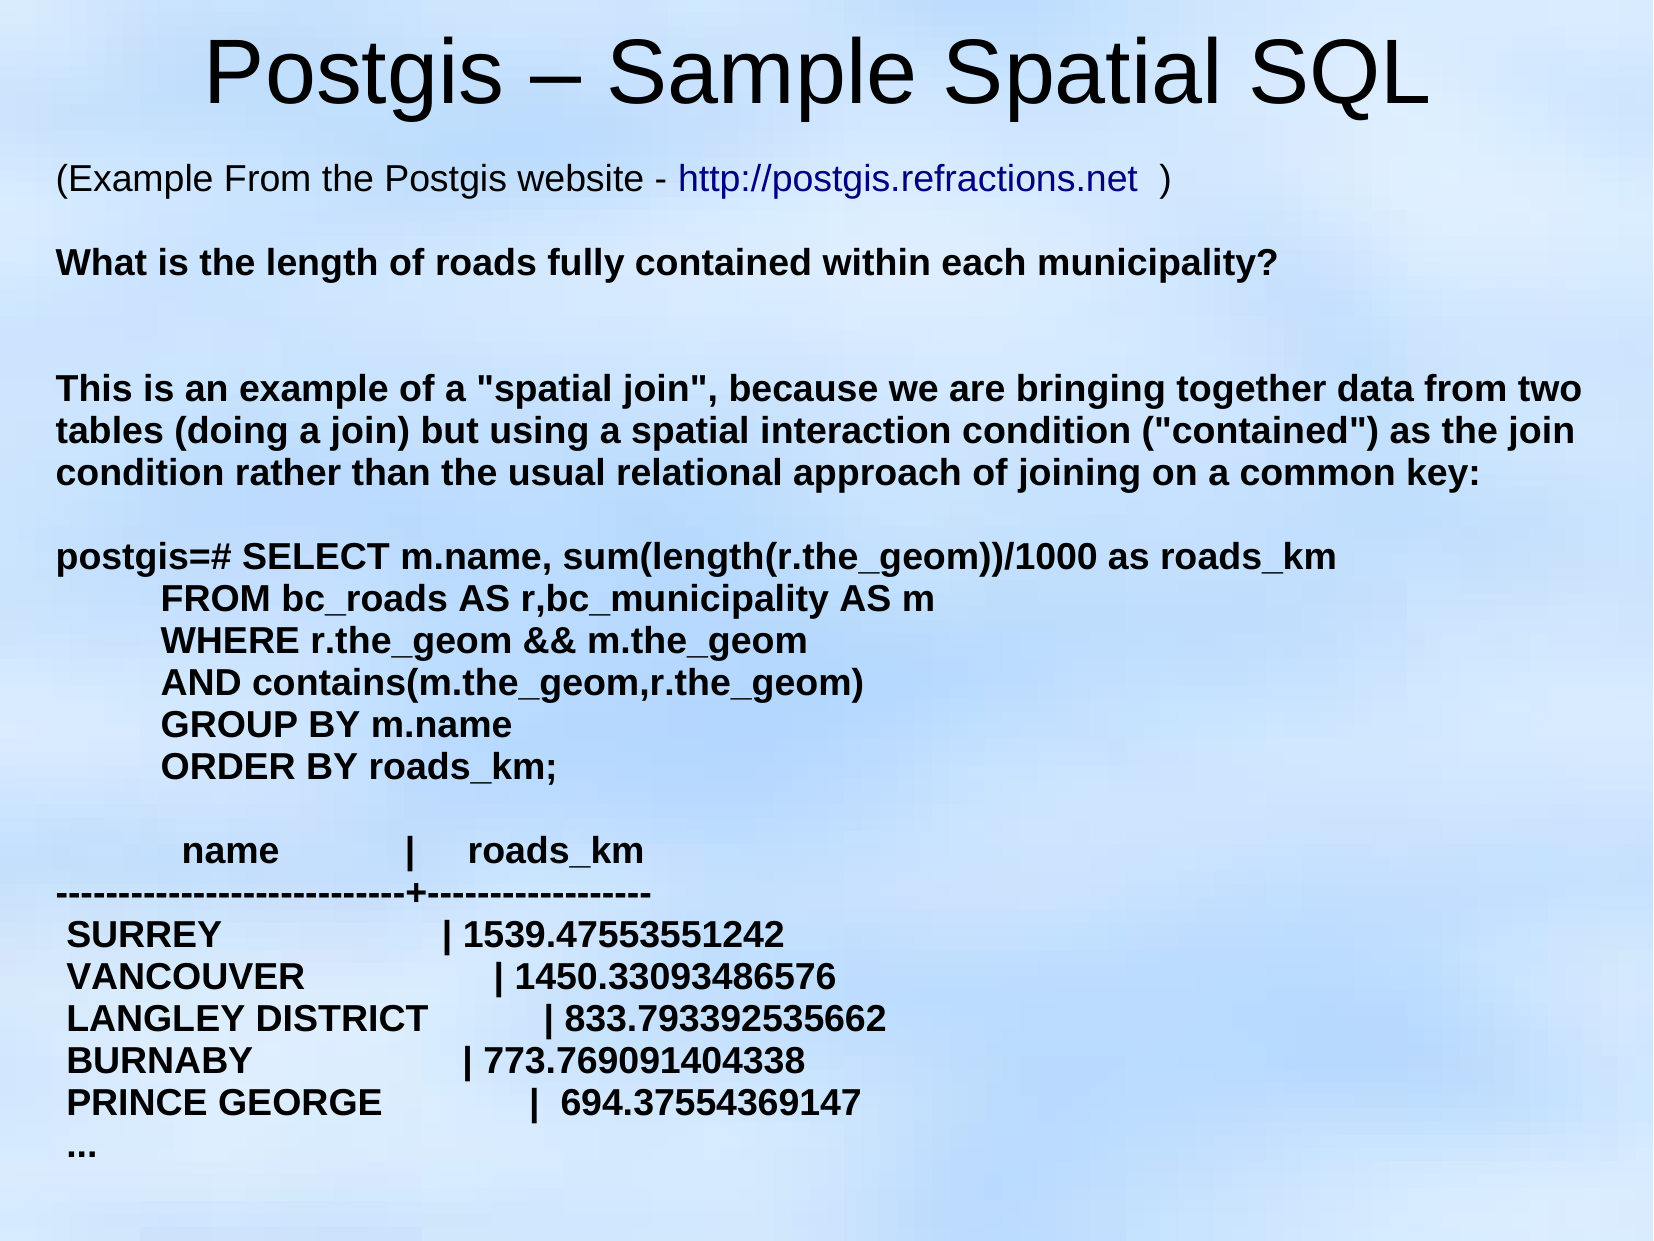

# Postgis – Sample Spatial SQL
(Example From the Postgis website - http://postgis.refractions.net )
What is the length of roads fully contained within each municipality?
This is an example of a "spatial join", because we are bringing together data from two tables (doing a join) but using a spatial interaction condition ("contained") as the join condition rather than the usual relational approach of joining on a common key:
postgis=# SELECT m.name, sum(length(r.the_geom))/1000 as roads_km
 FROM bc_roads AS r,bc_municipality AS m
 WHERE r.the_geom && m.the_geom
 AND contains(m.the_geom,r.the_geom)
 GROUP BY m.name
 ORDER BY roads_km;
 name | roads_km
----------------------------+------------------
 SURREY | 1539.47553551242
 VANCOUVER | 1450.33093486576
 LANGLEY DISTRICT | 833.793392535662
 BURNABY | 773.769091404338
 PRINCE GEORGE | 694.37554369147
 ...